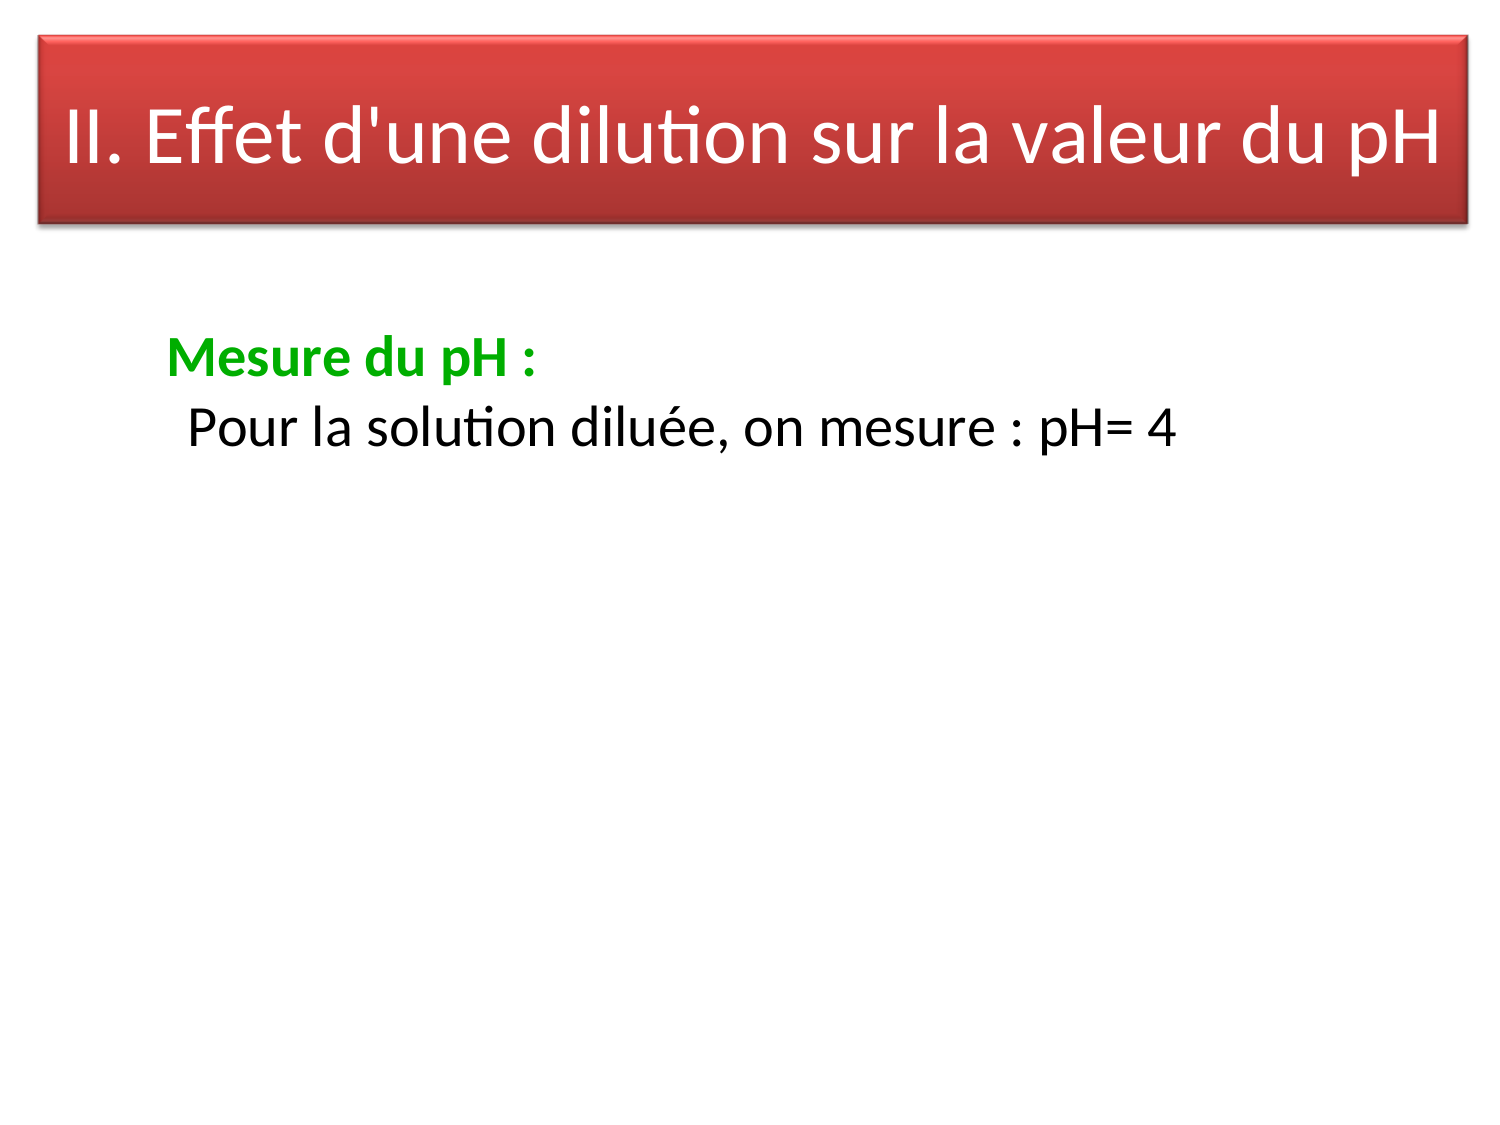

II. Effet d'une dilution sur la valeur du pH
Mesure du pH :
Pour la solution diluée, on mesure : pH= 4